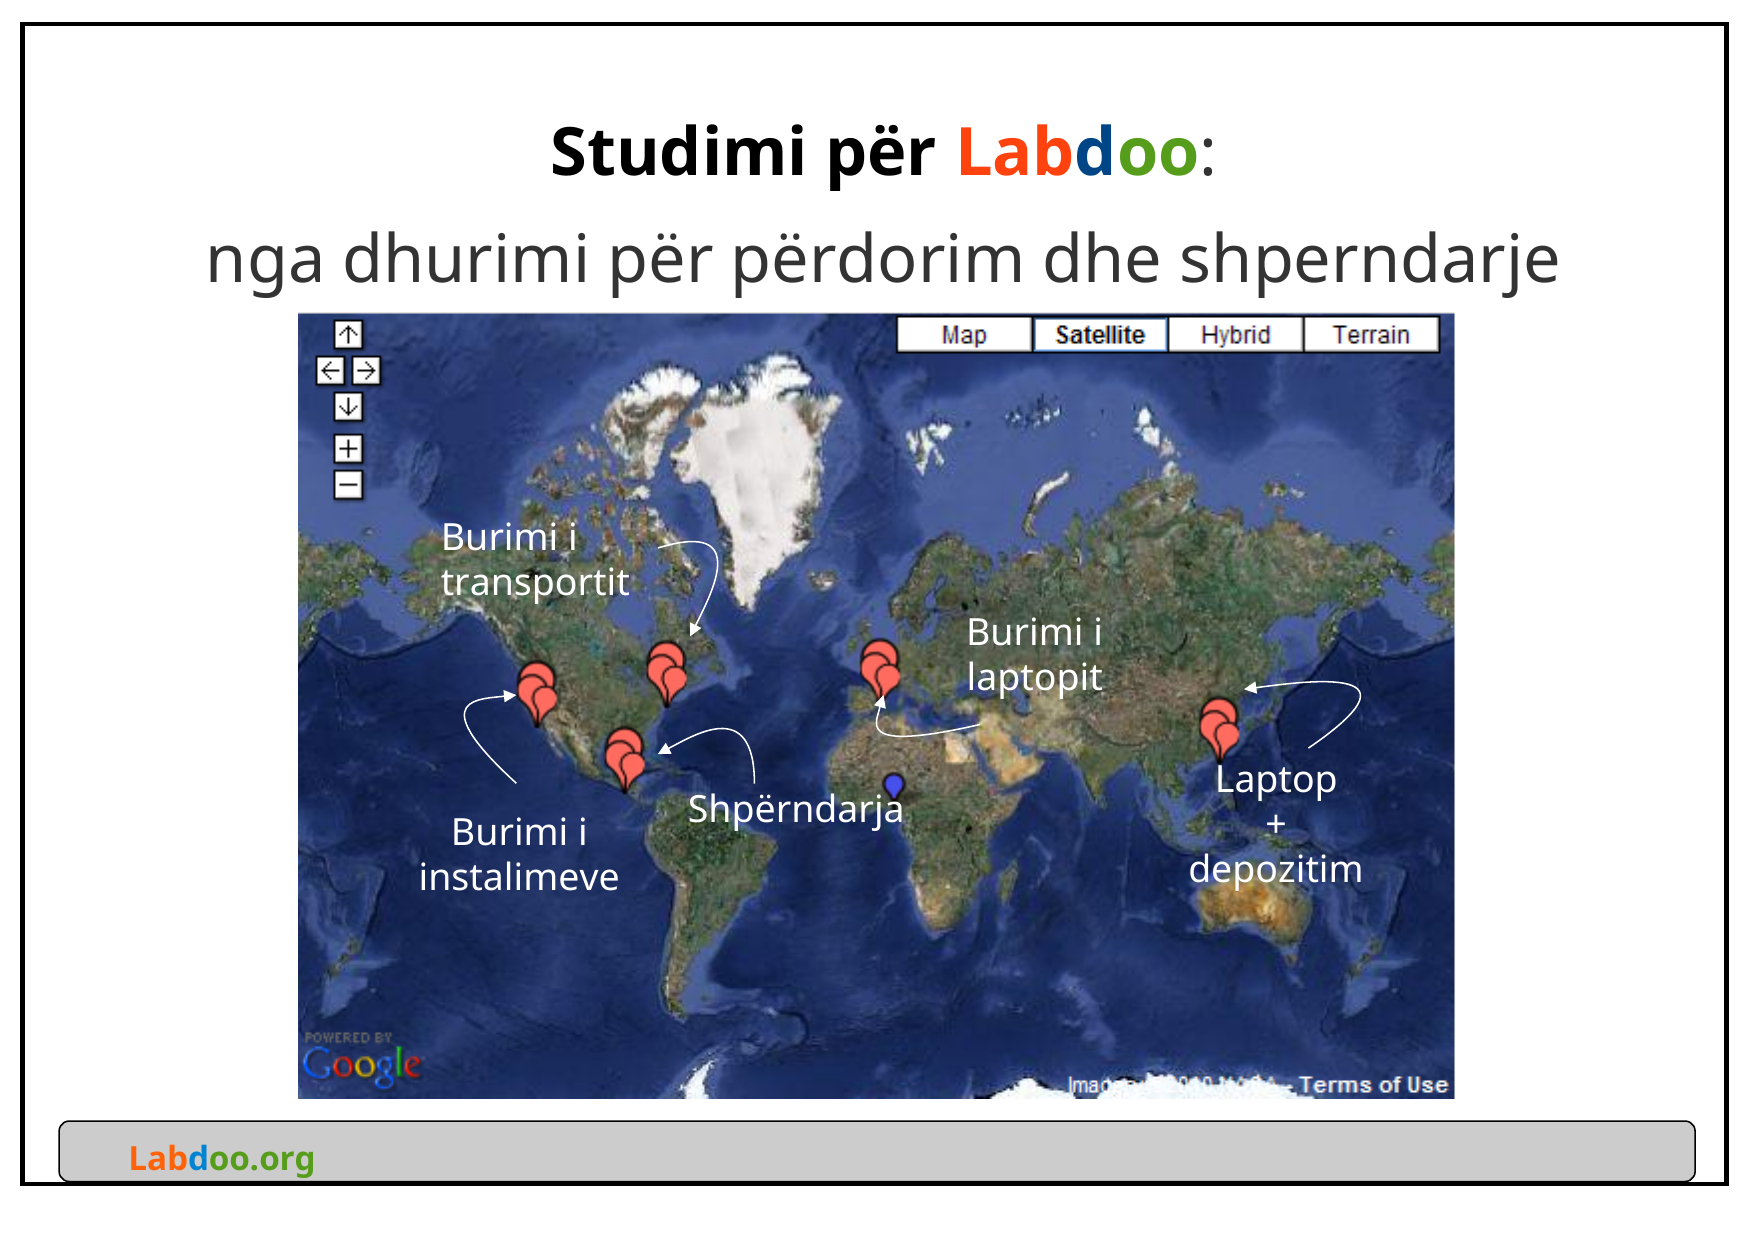

Studimi për Labdoo:
nga dhurimi për përdorim dhe shperndarje
Burimi i transportit
Burimi i laptopit
Laptop
+
depozitim
Shpërndarja
Burimi i instalimeve
Labdoo.org